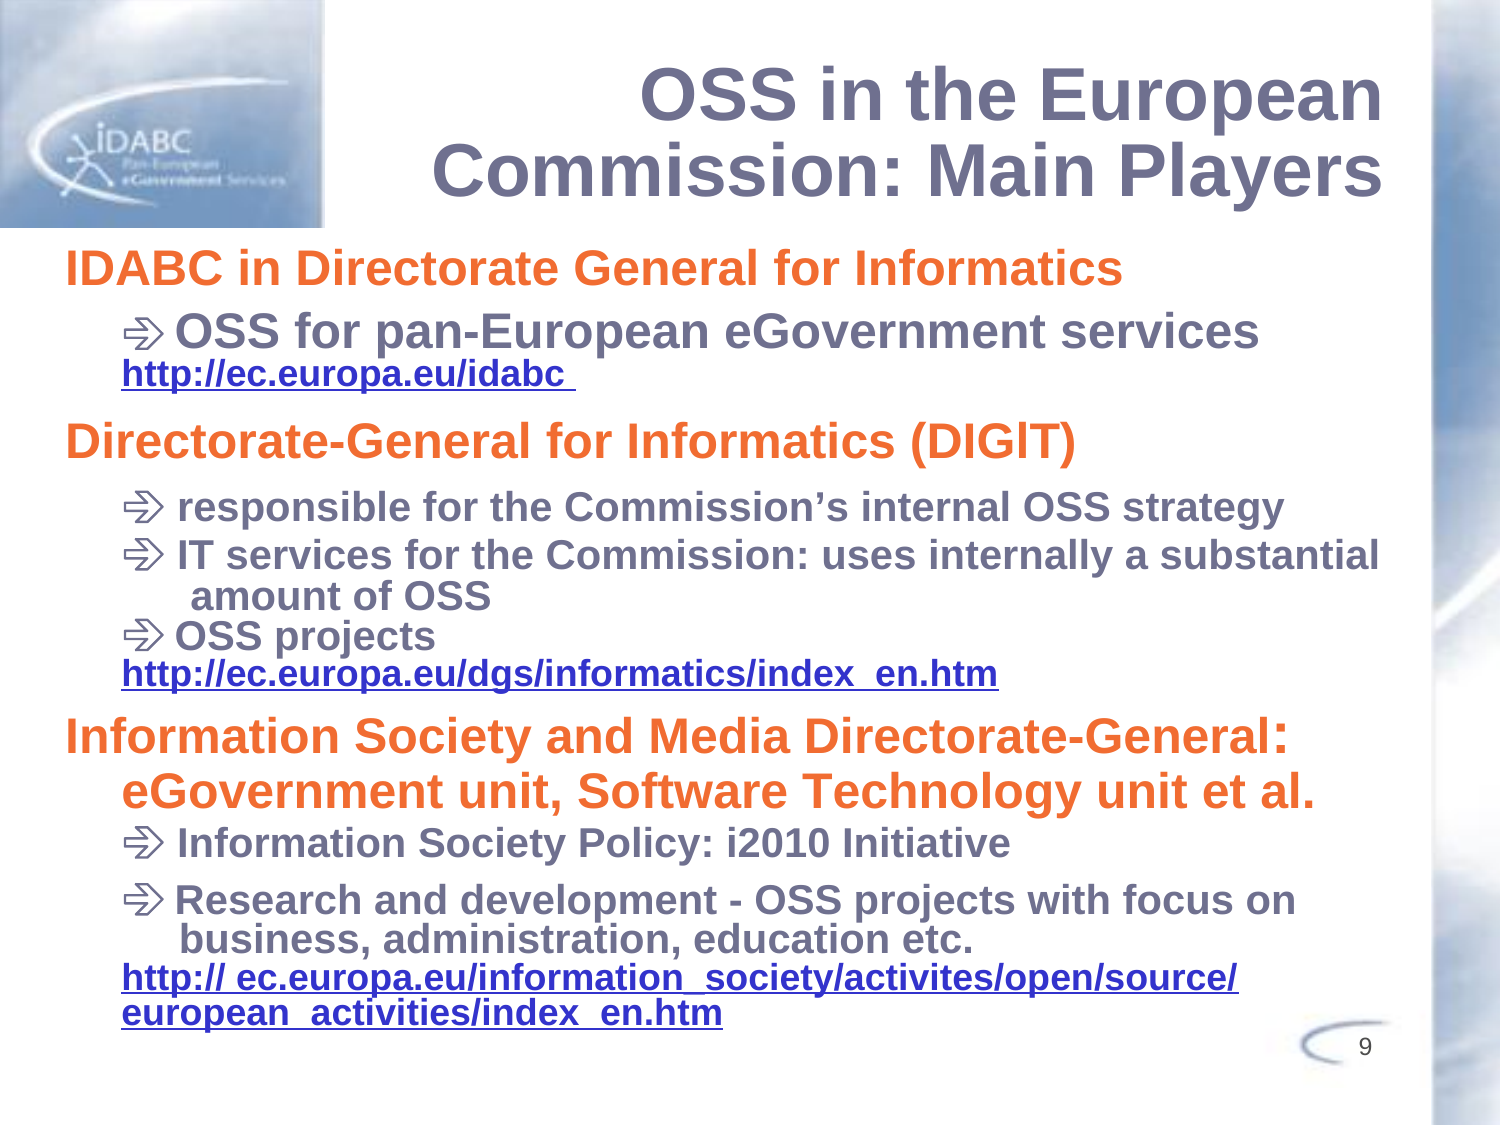

# OSS in the European Commission: Main Players
IDABC in Directorate General for Informatics
	 OSS for pan-European eGovernment services
http://ec.europa.eu/idabc
Directorate-General for Informatics (DIGlT)
	 responsible for the Commission’s internal OSS strategy
	 IT services for the Commission: uses internally a substantial
 amount of OSS
	 OSS projects
	http://ec.europa.eu/dgs/informatics/index_en.htm
Information Society and Media Directorate-General: eGovernment unit, Software Technology unit et al.
 Information Society Policy: i2010 Initiative
	 Research and development - OSS projects with focus on
 business, administration, education etc.
http:// ec.europa.eu/information_society/activites/open/source/ european_activities/index_en.htm
9